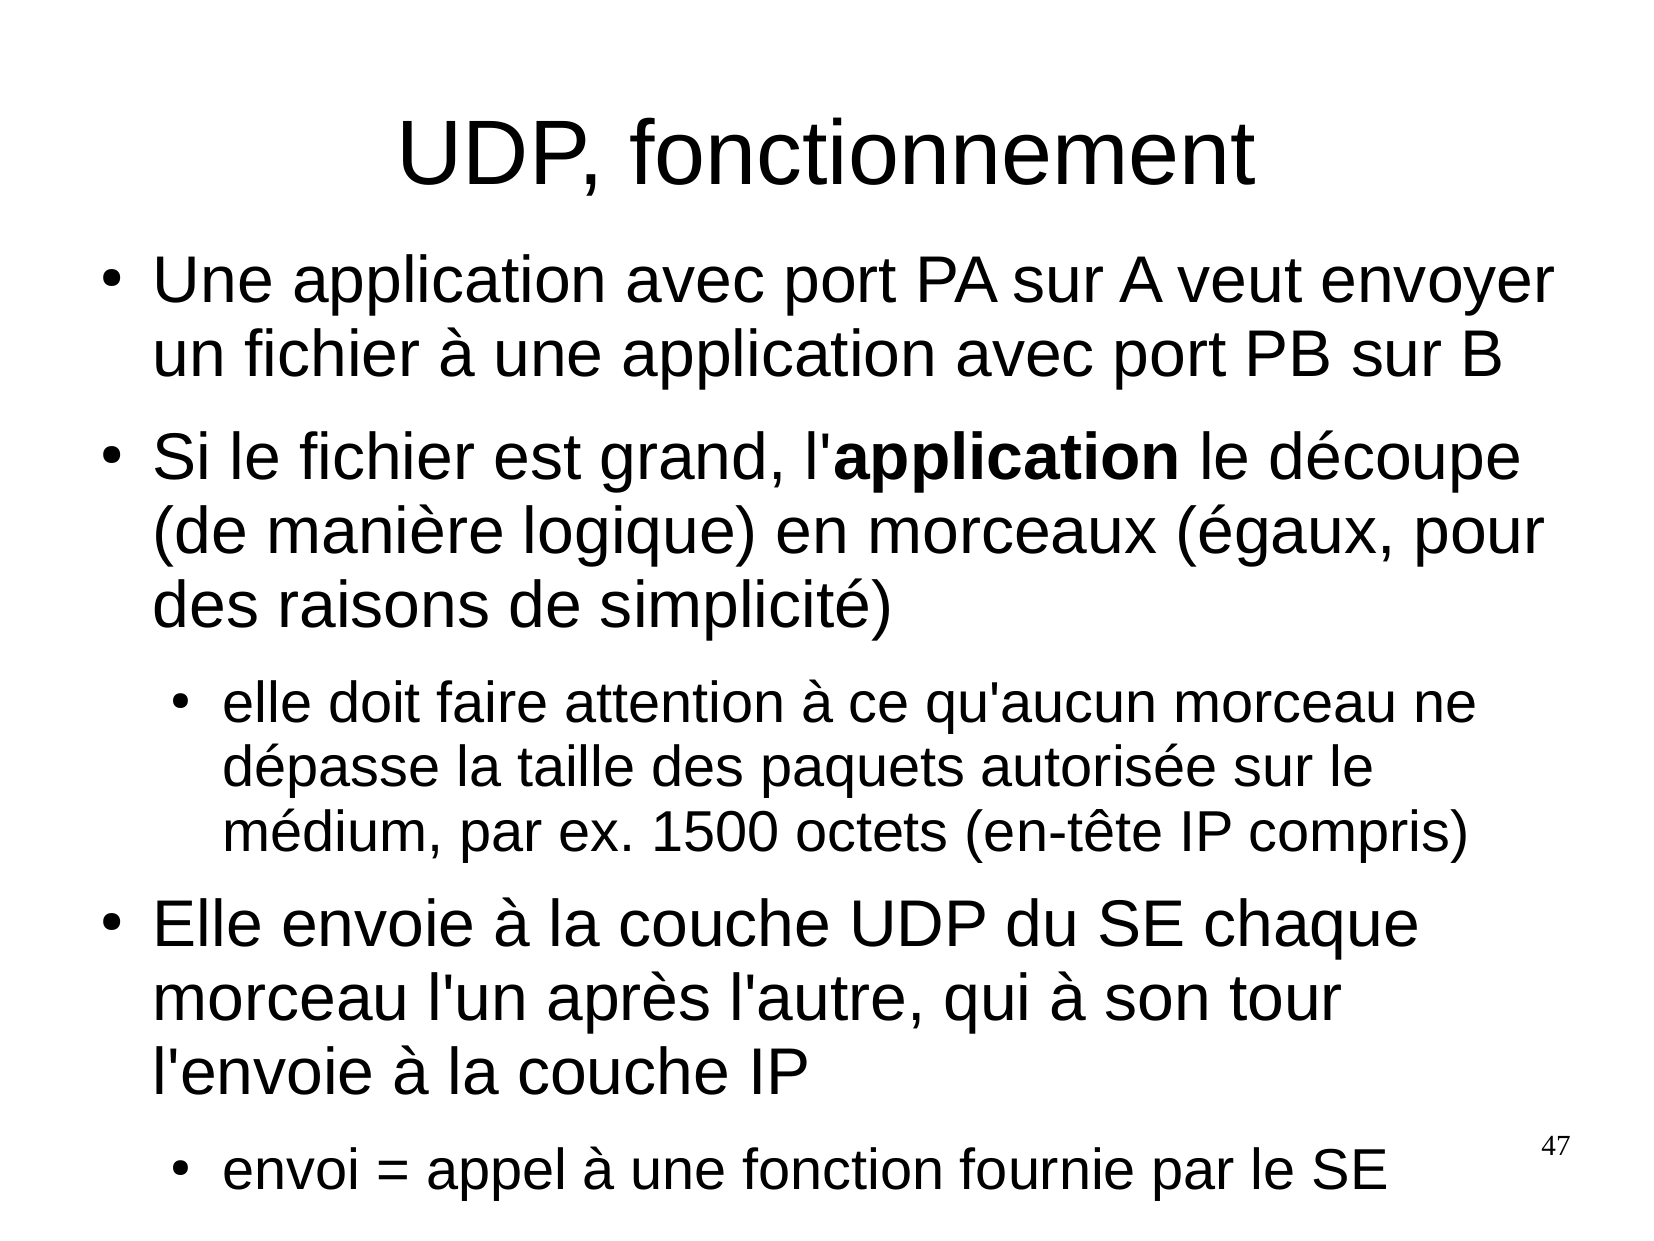

# UDP, fonctionnement
Une application avec port PA sur A veut envoyer un fichier à une application avec port PB sur B
Si le fichier est grand, l'application le découpe (de manière logique) en morceaux (égaux, pour des raisons de simplicité)
elle doit faire attention à ce qu'aucun morceau ne dépasse la taille des paquets autorisée sur le médium, par ex. 1500 octets (en-tête IP compris)
Elle envoie à la couche UDP du SE chaque morceau l'un après l'autre, qui à son tour l'envoie à la couche IP
envoi = appel à une fonction fournie par le SE
47